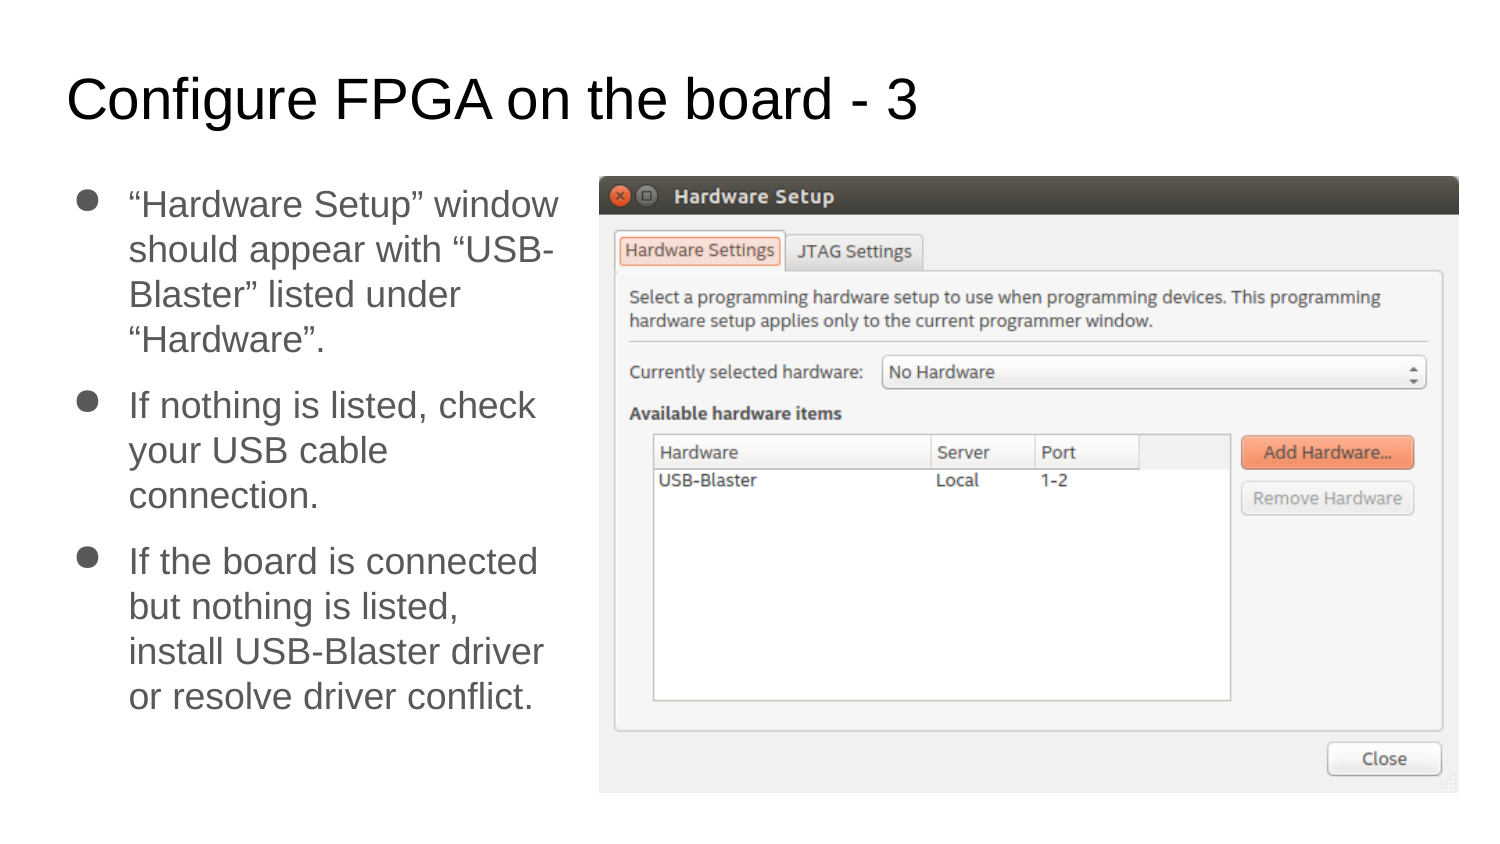

# Configure FPGA on the board - 3
“Hardware Setup” window should appear with “USB-Blaster” listed under “Hardware”.
If nothing is listed, check your USB cable connection.
If the board is connected but nothing is listed, install USB-Blaster driver or resolve driver conflict.